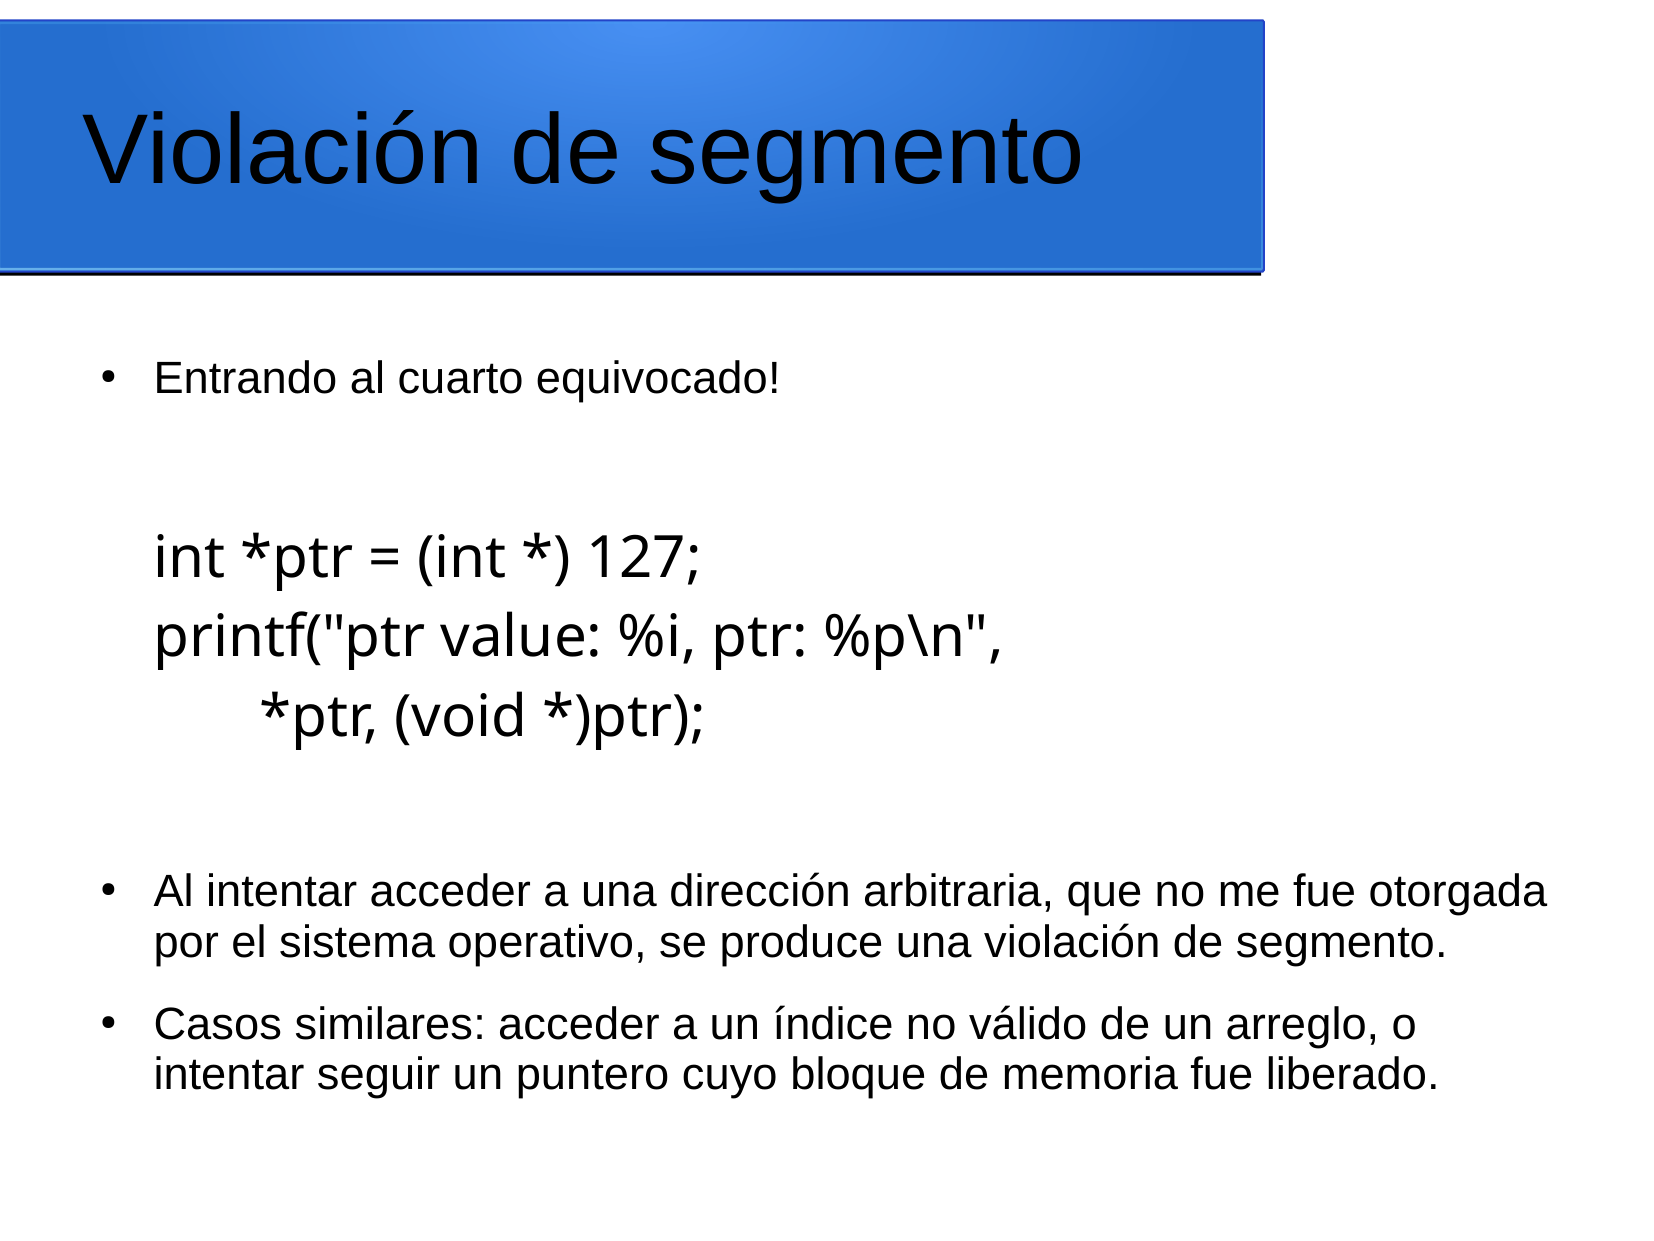

# Violación de segmento
Entrando al cuarto equivocado!
int *ptr = (int *) 127;
printf("ptr value: %i, ptr: %p\n",
 *ptr, (void *)ptr);
Al intentar acceder a una dirección arbitraria, que no me fue otorgada por el sistema operativo, se produce una violación de segmento.
Casos similares: acceder a un índice no válido de un arreglo, o intentar seguir un puntero cuyo bloque de memoria fue liberado.